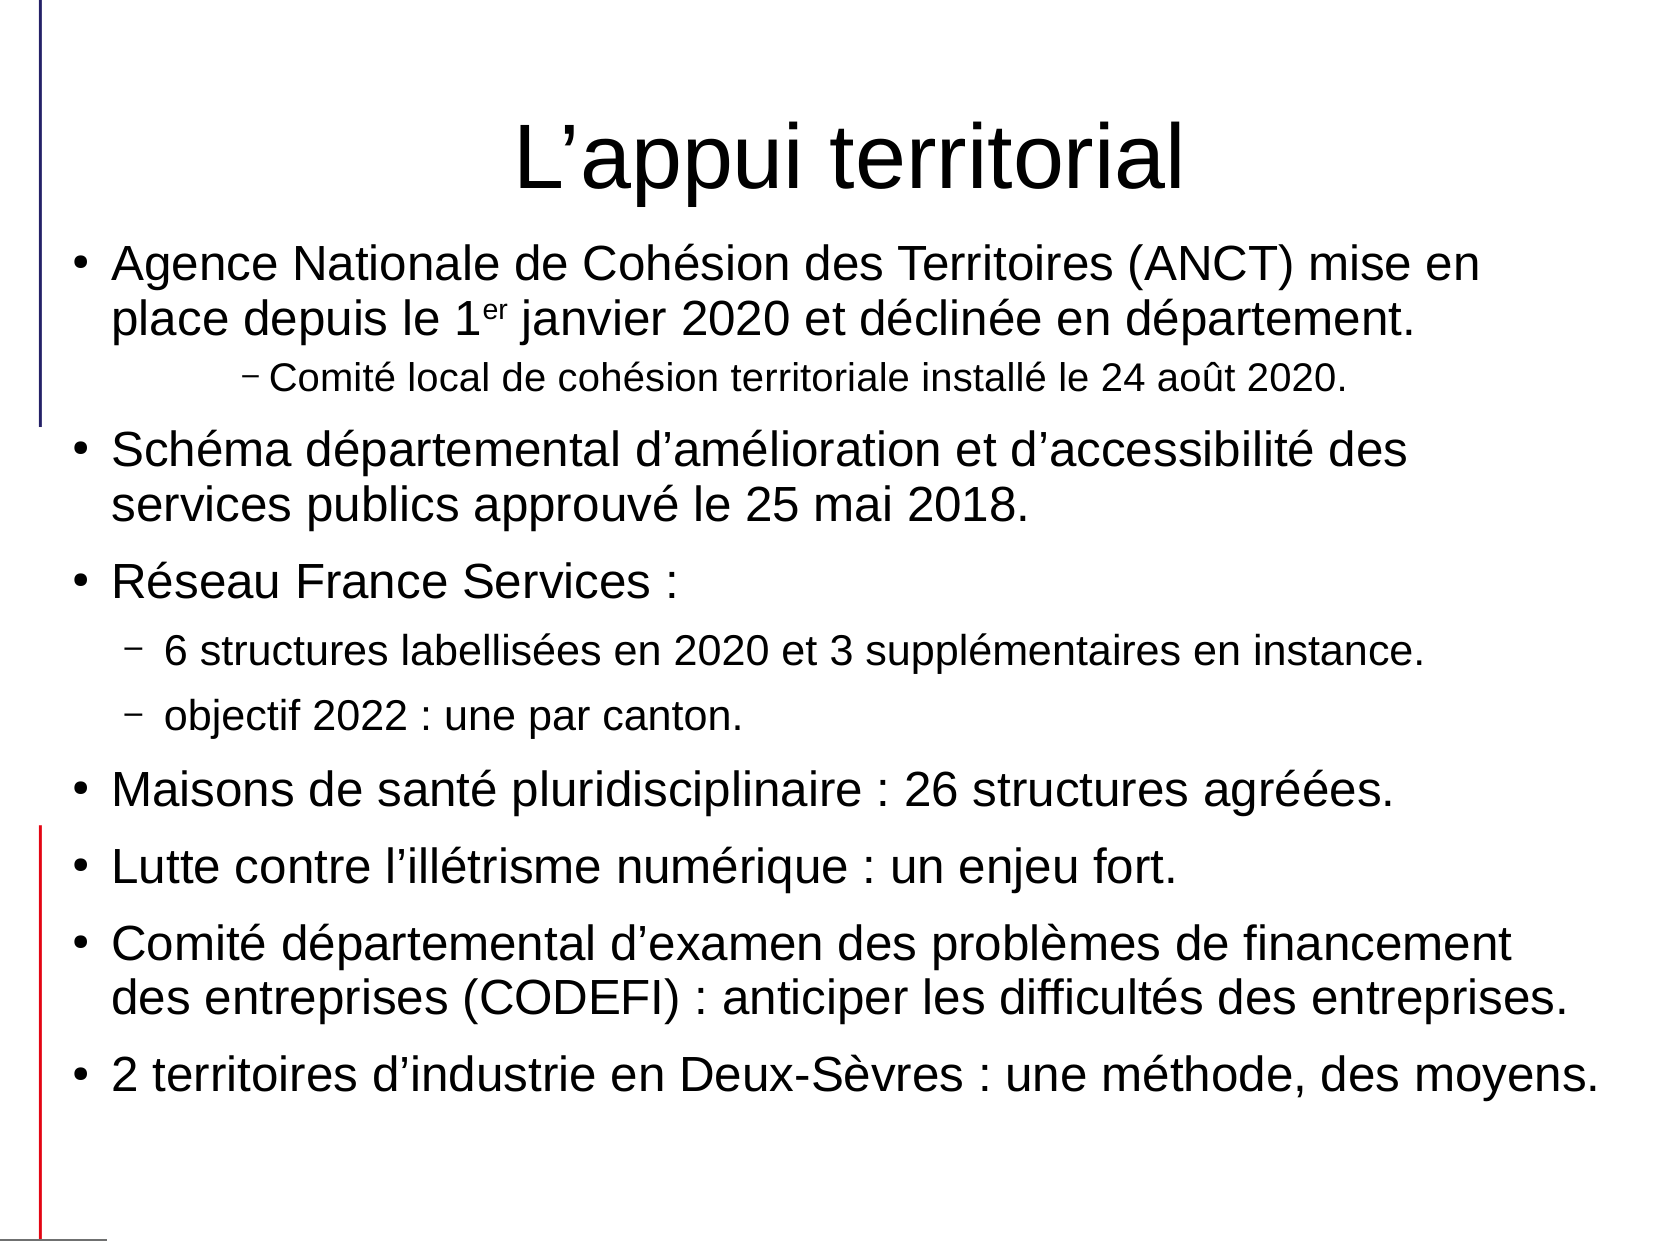

# L’appui territorial
Agence Nationale de Cohésion des Territoires (ANCT) mise en place depuis le 1er janvier 2020 et déclinée en département.
Comité local de cohésion territoriale installé le 24 août 2020.
Schéma départemental d’amélioration et d’accessibilité des services publics approuvé le 25 mai 2018.
Réseau France Services :
6 structures labellisées en 2020 et 3 supplémentaires en instance.
objectif 2022 : une par canton.
Maisons de santé pluridisciplinaire : 26 structures agréées.
Lutte contre l’illétrisme numérique : un enjeu fort.
Comité départemental d’examen des problèmes de financement des entreprises (CODEFI) : anticiper les difficultés des entreprises.
2 territoires d’industrie en Deux-Sèvres : une méthode, des moyens.